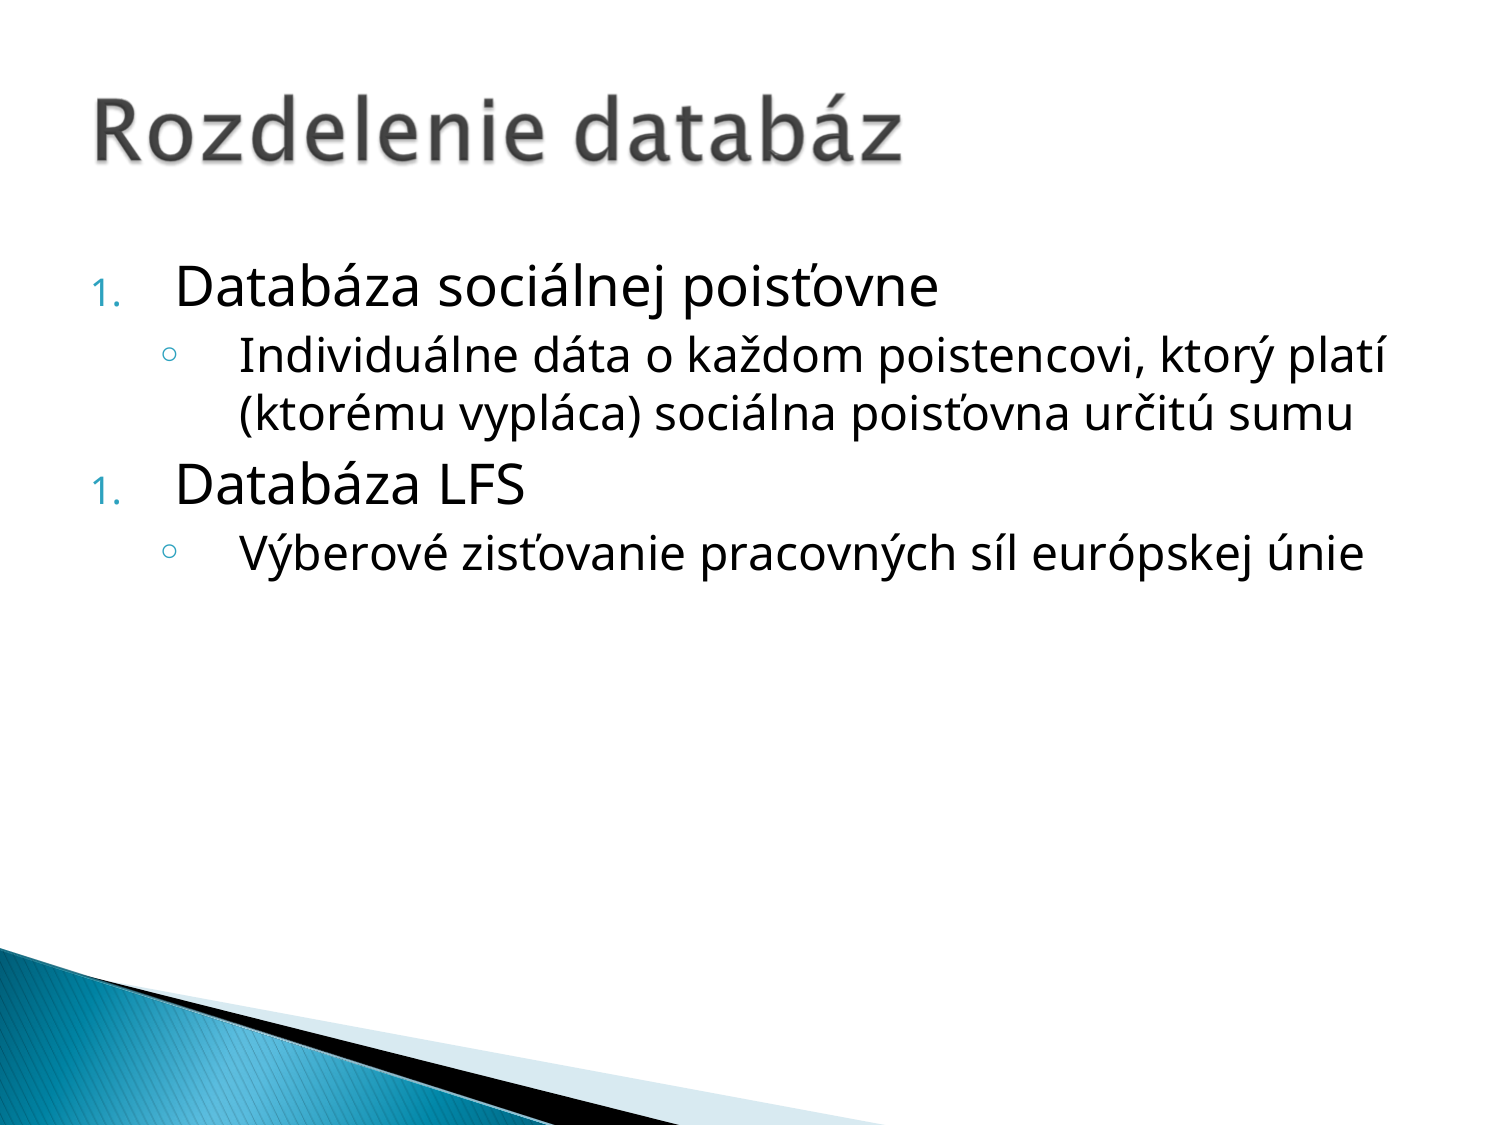

# Databáza sociálnej poisťovne
Individuálne dáta o každom poistencovi, ktorý platí (ktorému vypláca) sociálna poisťovna určitú sumu
Databáza LFS
Výberové zisťovanie pracovných síl európskej únie